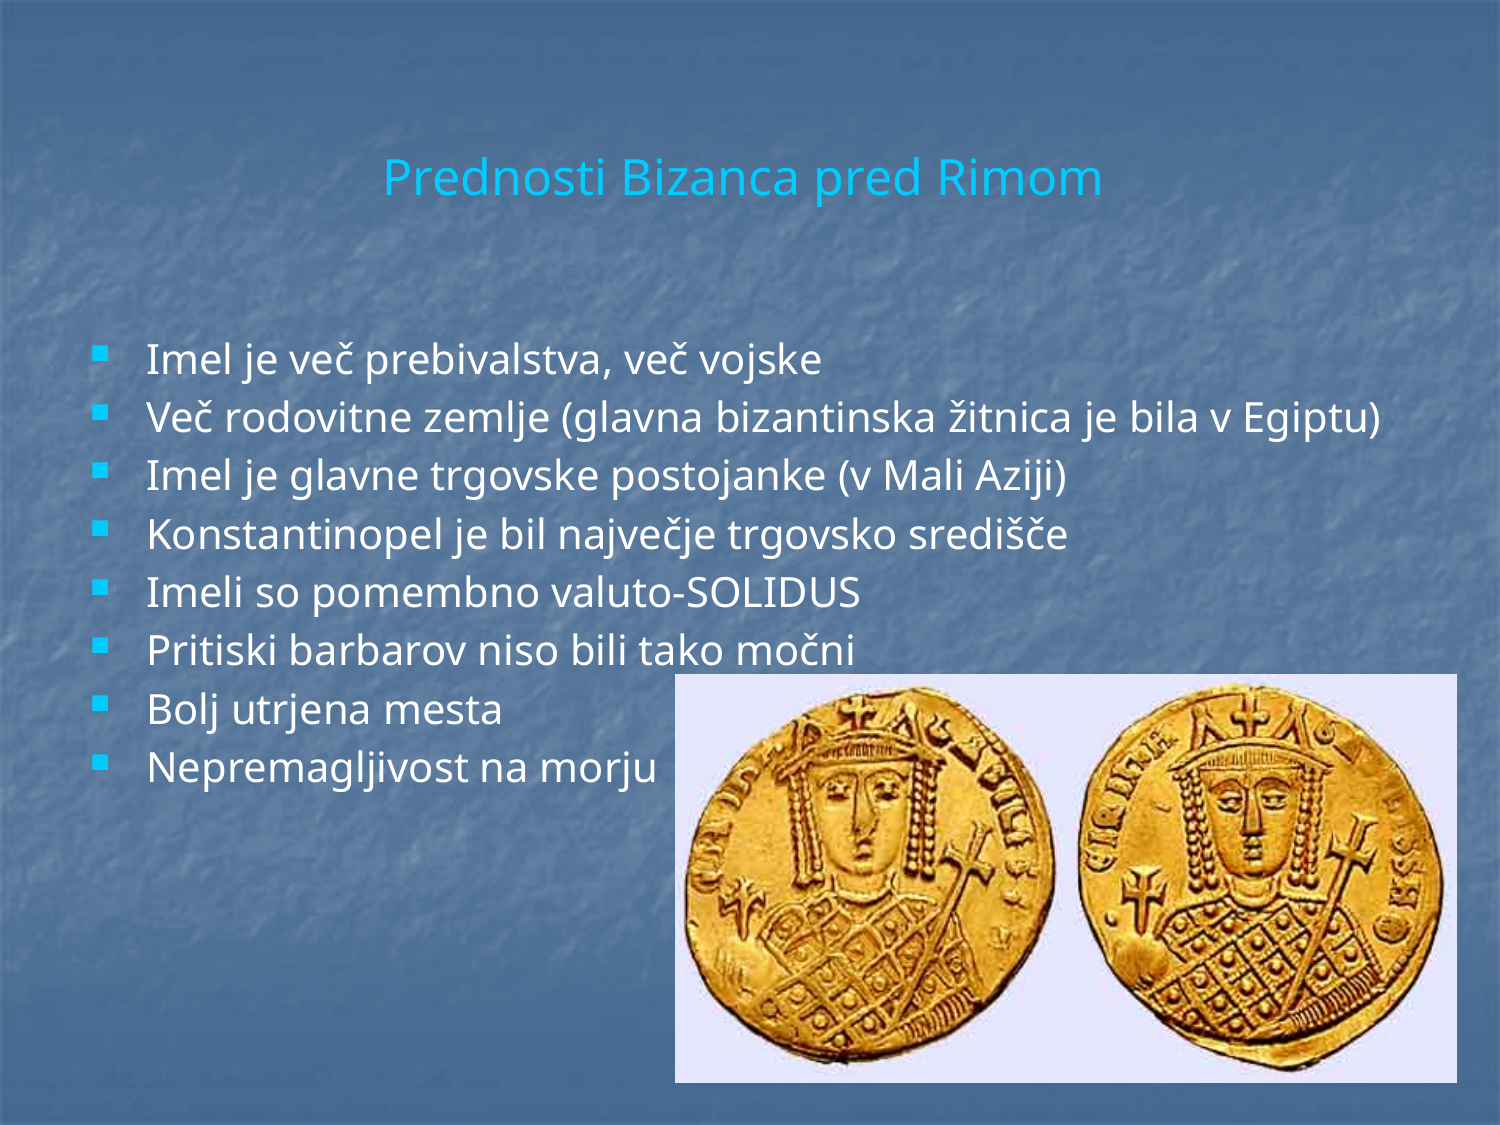

# Prednosti Bizanca pred Rimom
Imel je več prebivalstva, več vojske
Več rodovitne zemlje (glavna bizantinska žitnica je bila v Egiptu)
Imel je glavne trgovske postojanke (v Mali Aziji)
Konstantinopel je bil največje trgovsko središče
Imeli so pomembno valuto-SOLIDUS
Pritiski barbarov niso bili tako močni
Bolj utrjena mesta
Nepremagljivost na morju